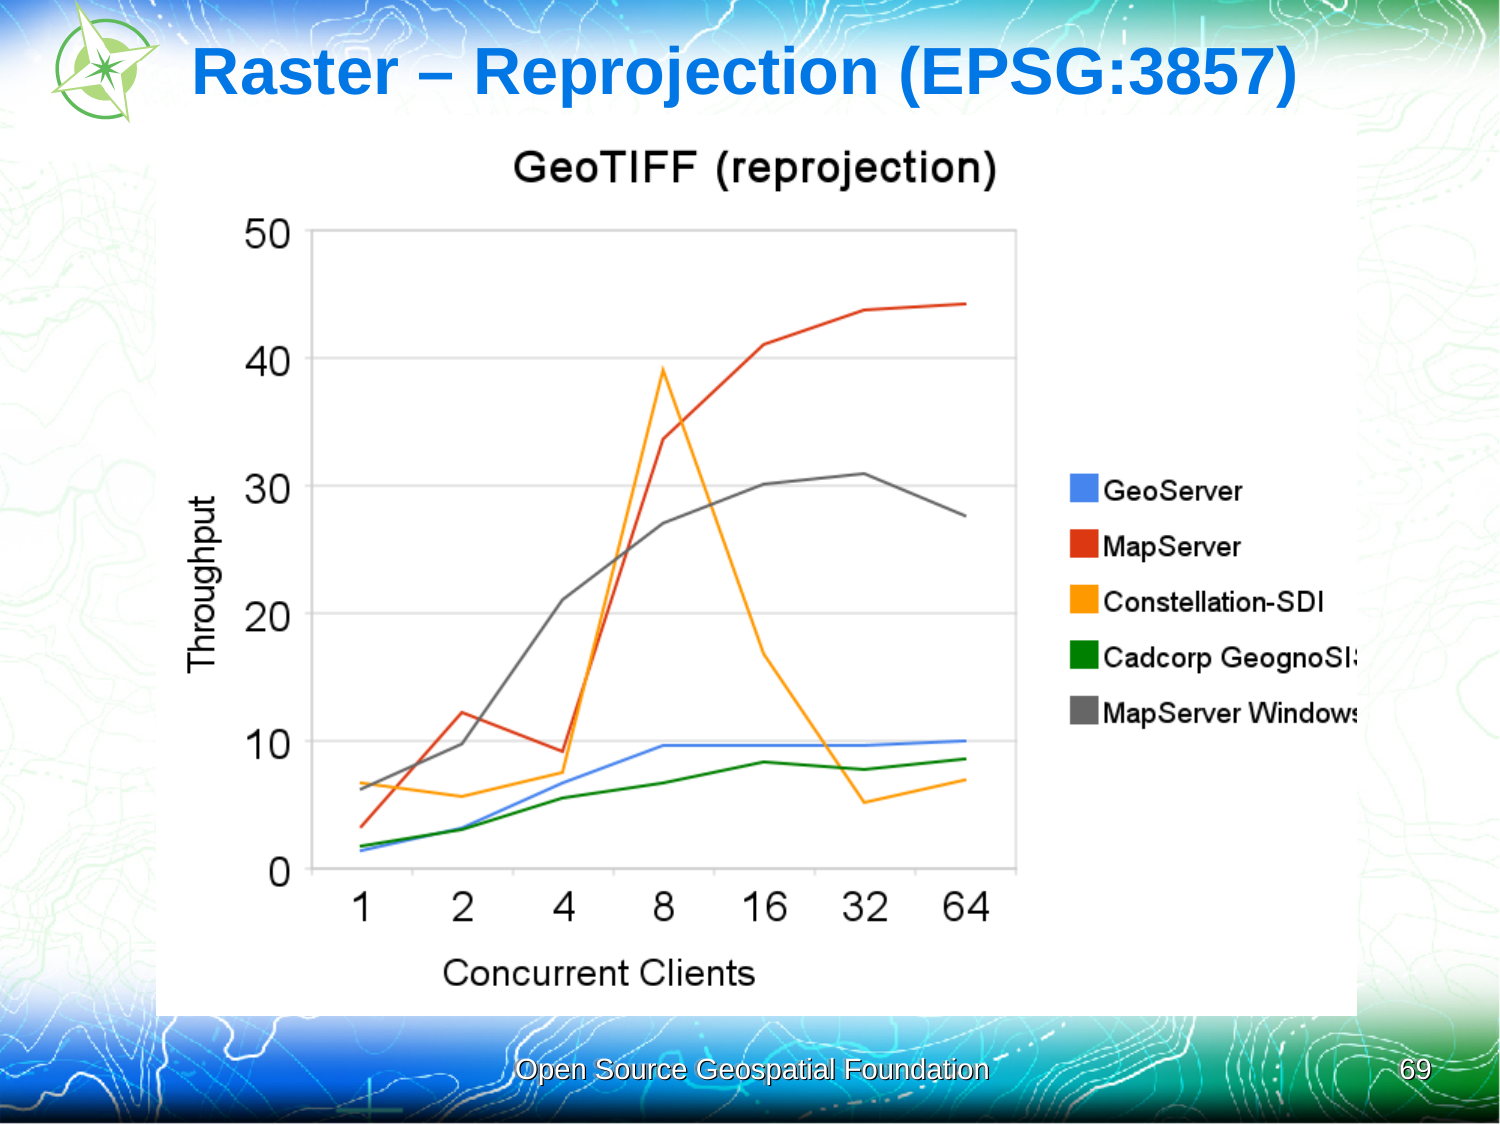

# Raster – Reprojection (EPSG:3857)
Open Source Geospatial Foundation
69